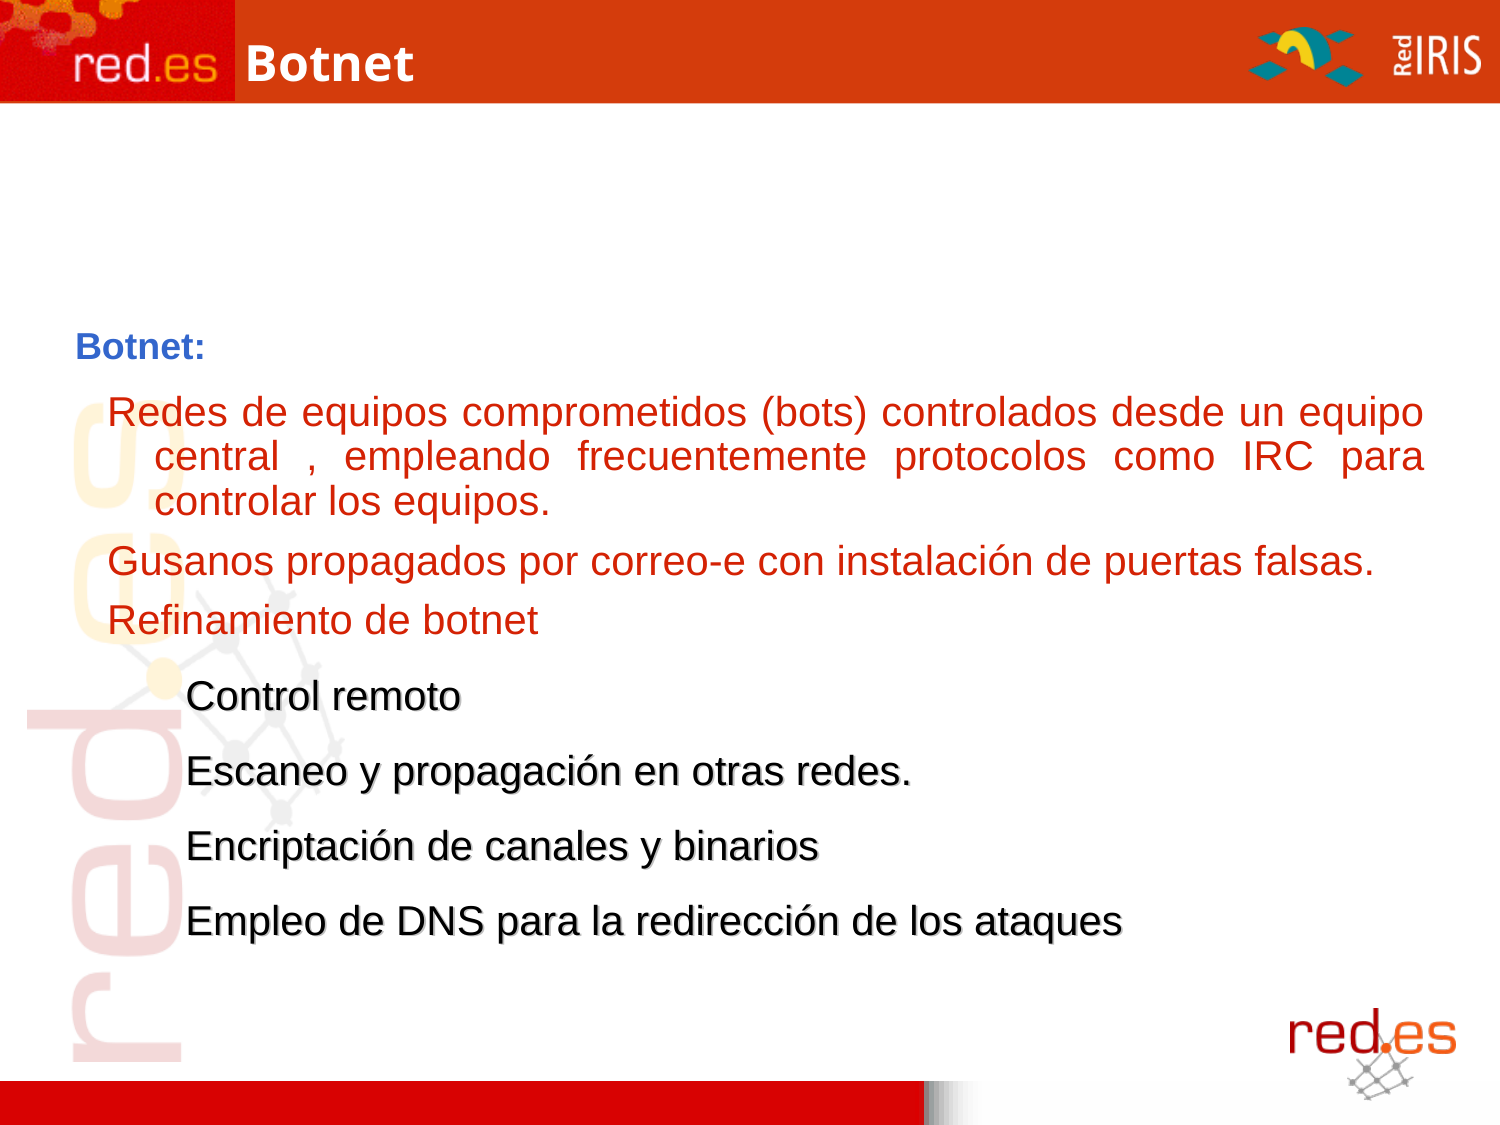

# Botnet
Botnet:
Redes de equipos comprometidos (bots) controlados desde un equipo central , empleando frecuentemente protocolos como IRC para controlar los equipos.
Gusanos propagados por correo-e con instalación de puertas falsas.
Refinamiento de botnet
Control remoto
Escaneo y propagación en otras redes.
Encriptación de canales y binarios
Empleo de DNS para la redirección de los ataques